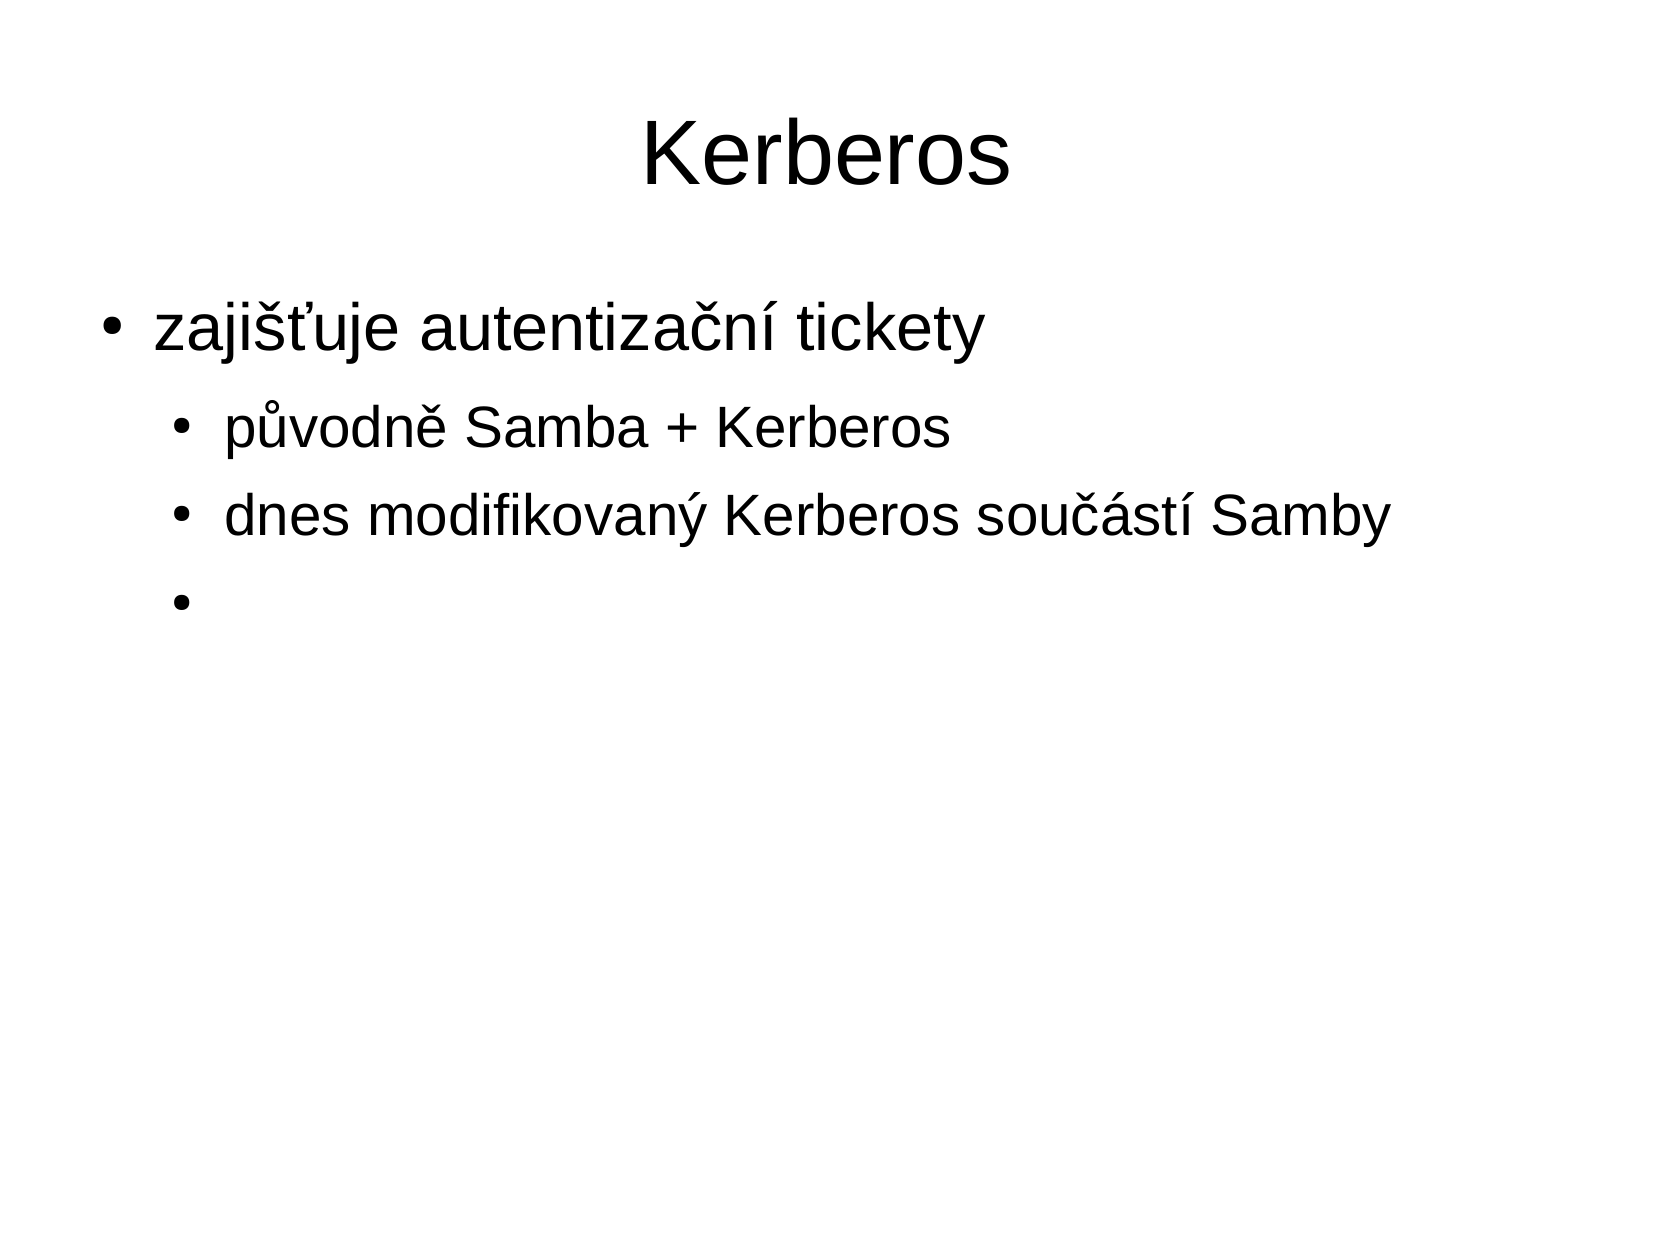

# Kerberos
zajišťuje autentizační tickety
původně Samba + Kerberos
dnes modifikovaný Kerberos součástí Samby